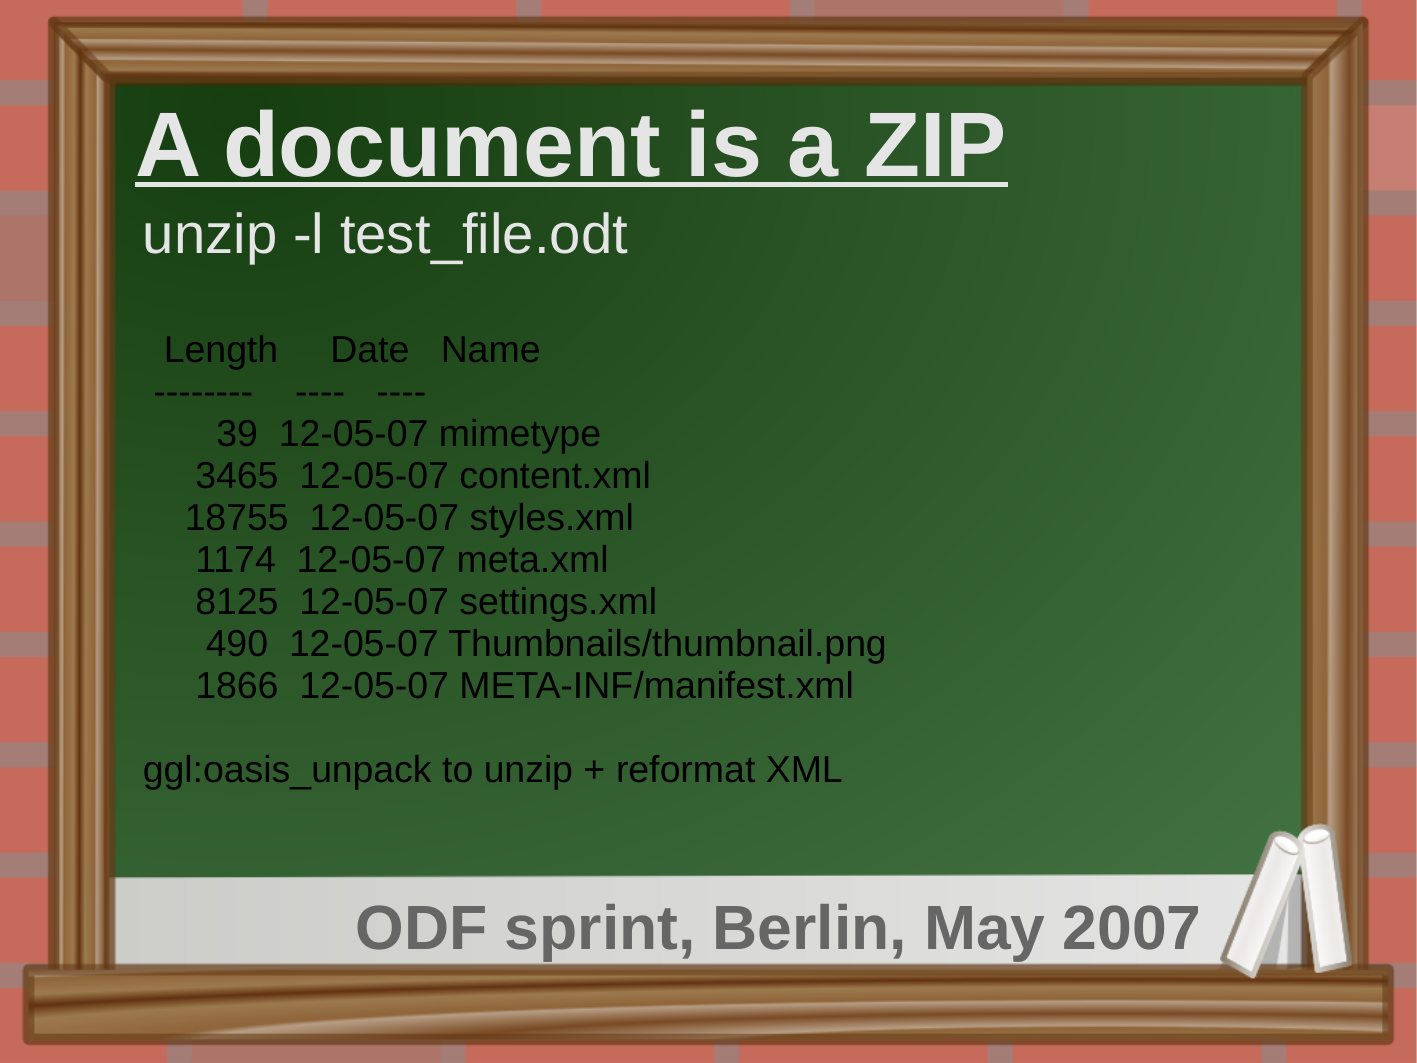

A document is a ZIP
unzip -l test_file.odt
 Length Date Name
 -------- ---- ----
 39 12-05-07 mimetype
 3465 12-05-07 content.xml
 18755 12-05-07 styles.xml
 1174 12-05-07 meta.xml
 8125 12-05-07 settings.xml
 490 12-05-07 Thumbnails/thumbnail.png
 1866 12-05-07 META-INF/manifest.xml
ggl:oasis_unpack to unzip + reformat XML